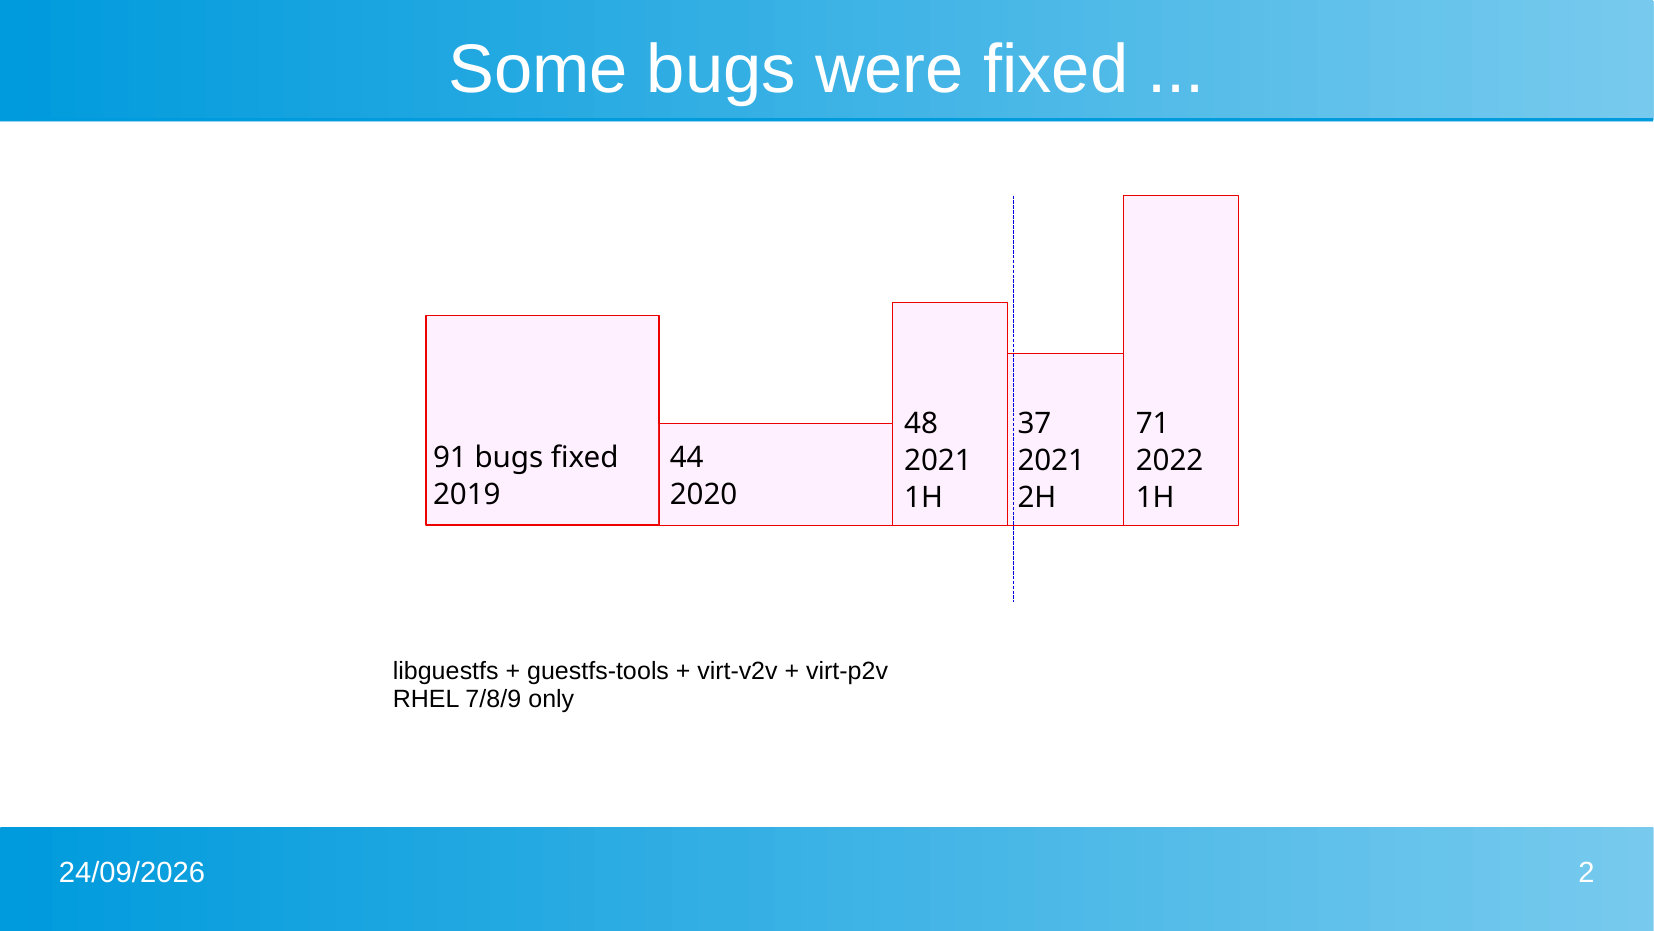

# Some bugs were fixed ...
libguestfs + guestfs-tools + virt-v2v + virt-p2v
RHEL 7/8/9 only
2